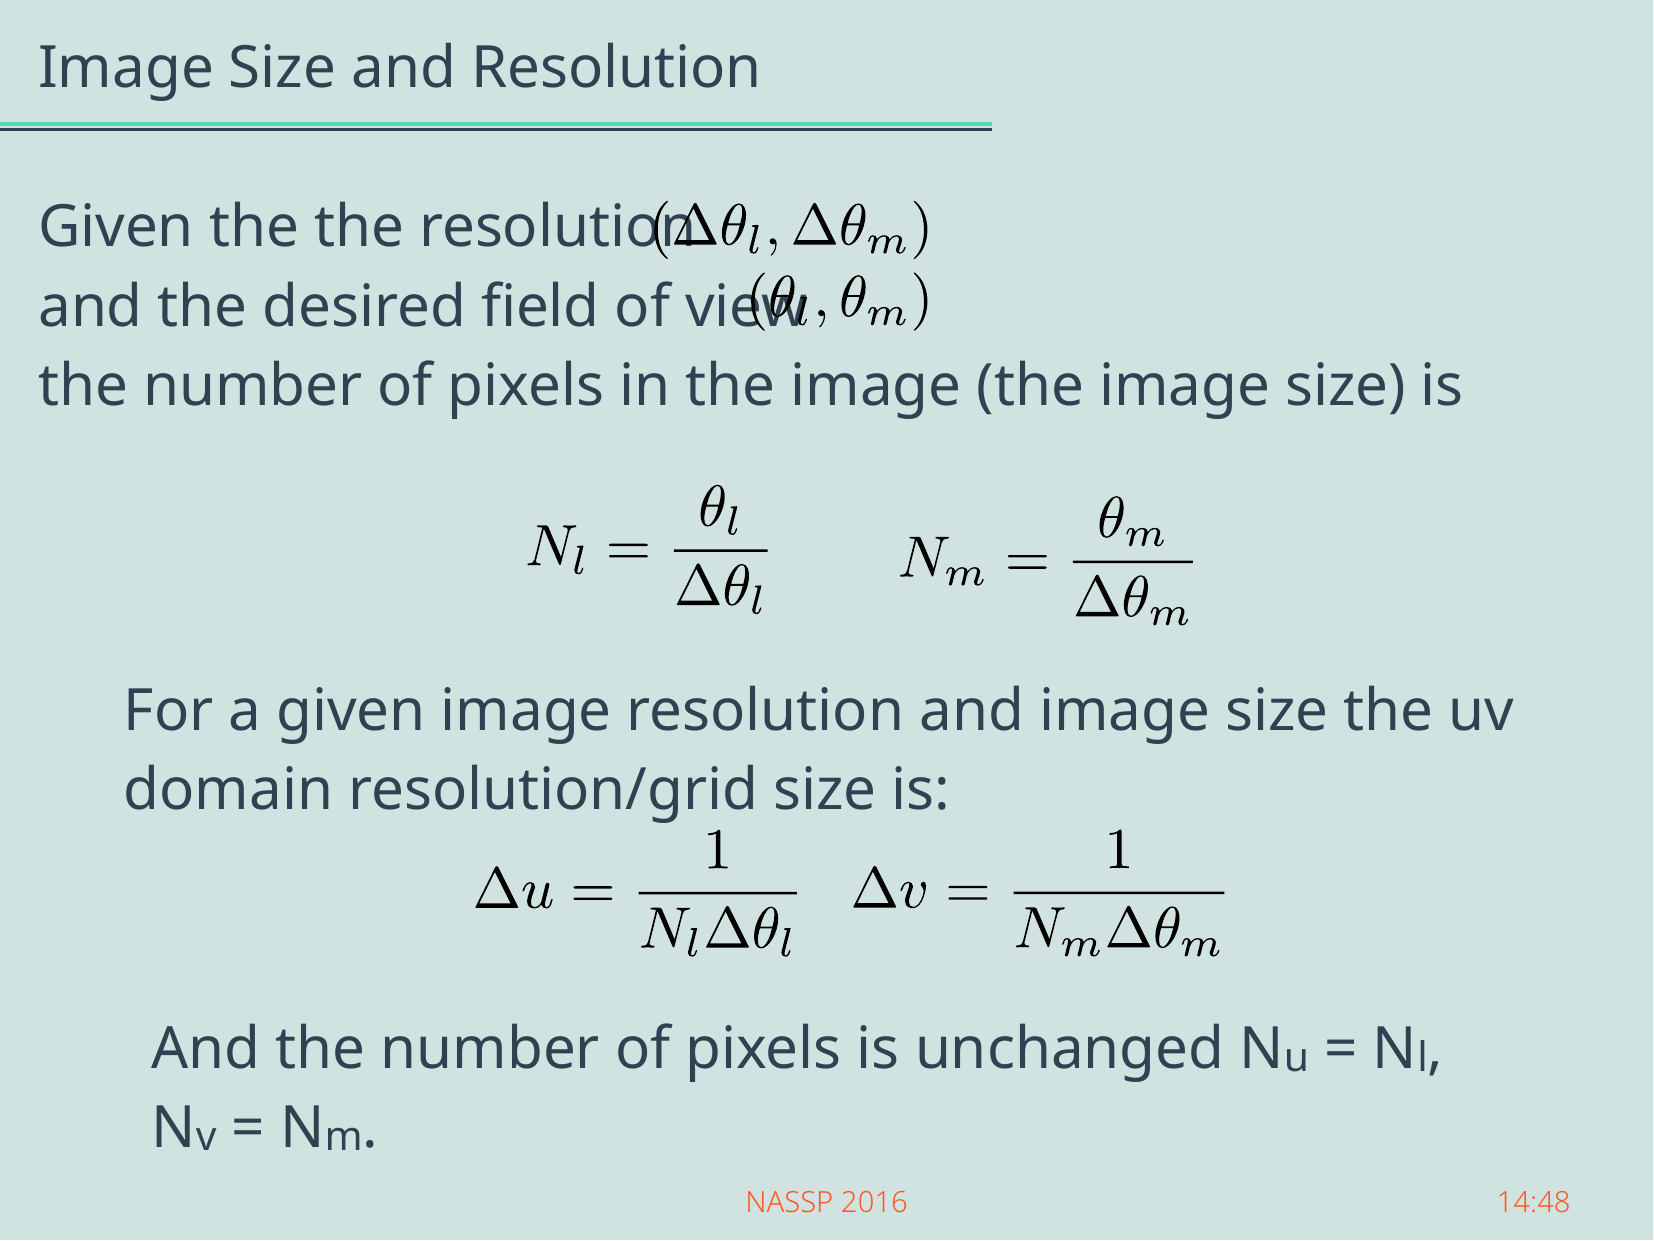

Image Size and Resolution
Given the the resolution
and the desired field of view
the number of pixels in the image (the image size) is
For a given image resolution and image size the uv domain resolution/grid size is:
And the number of pixels is unchanged Nu = Nl, Nv = Nm.
NASSP 2016
14